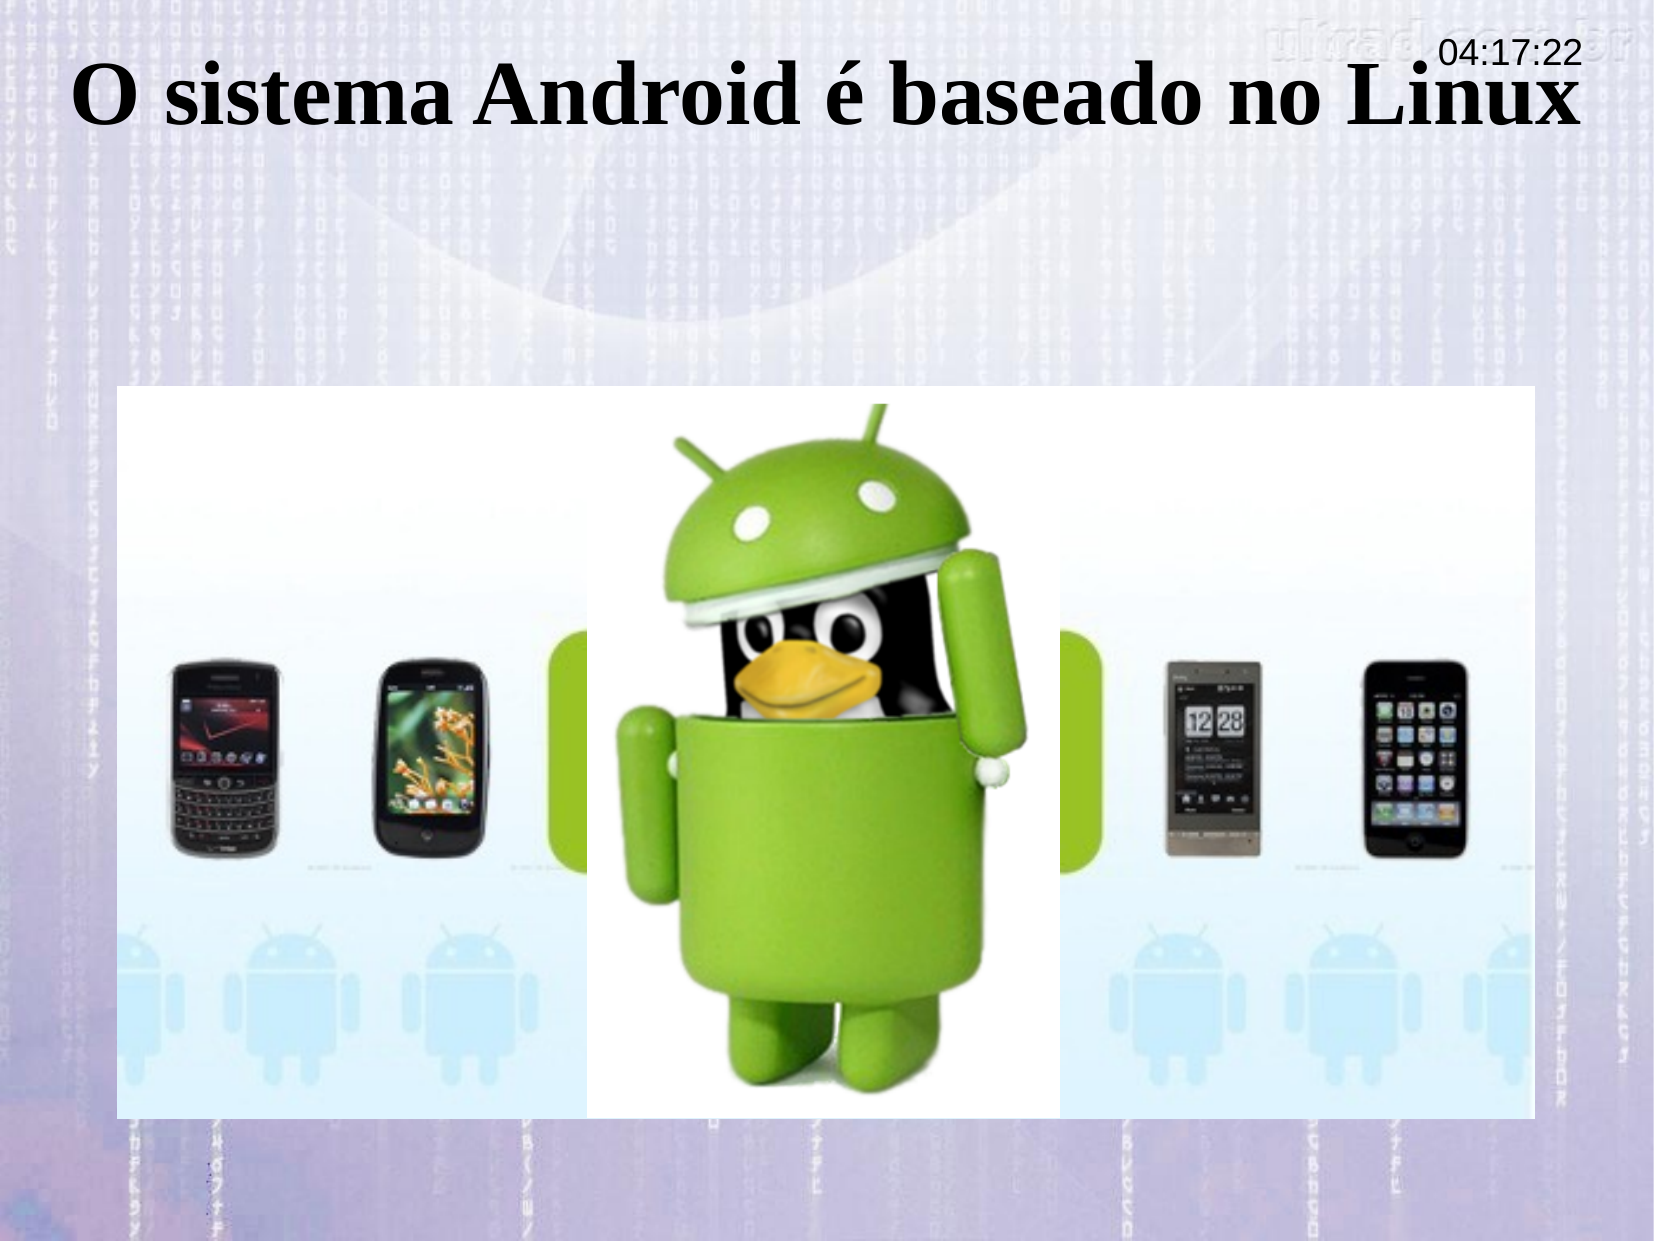

03:10:28
O sistema Android é baseado no Linux